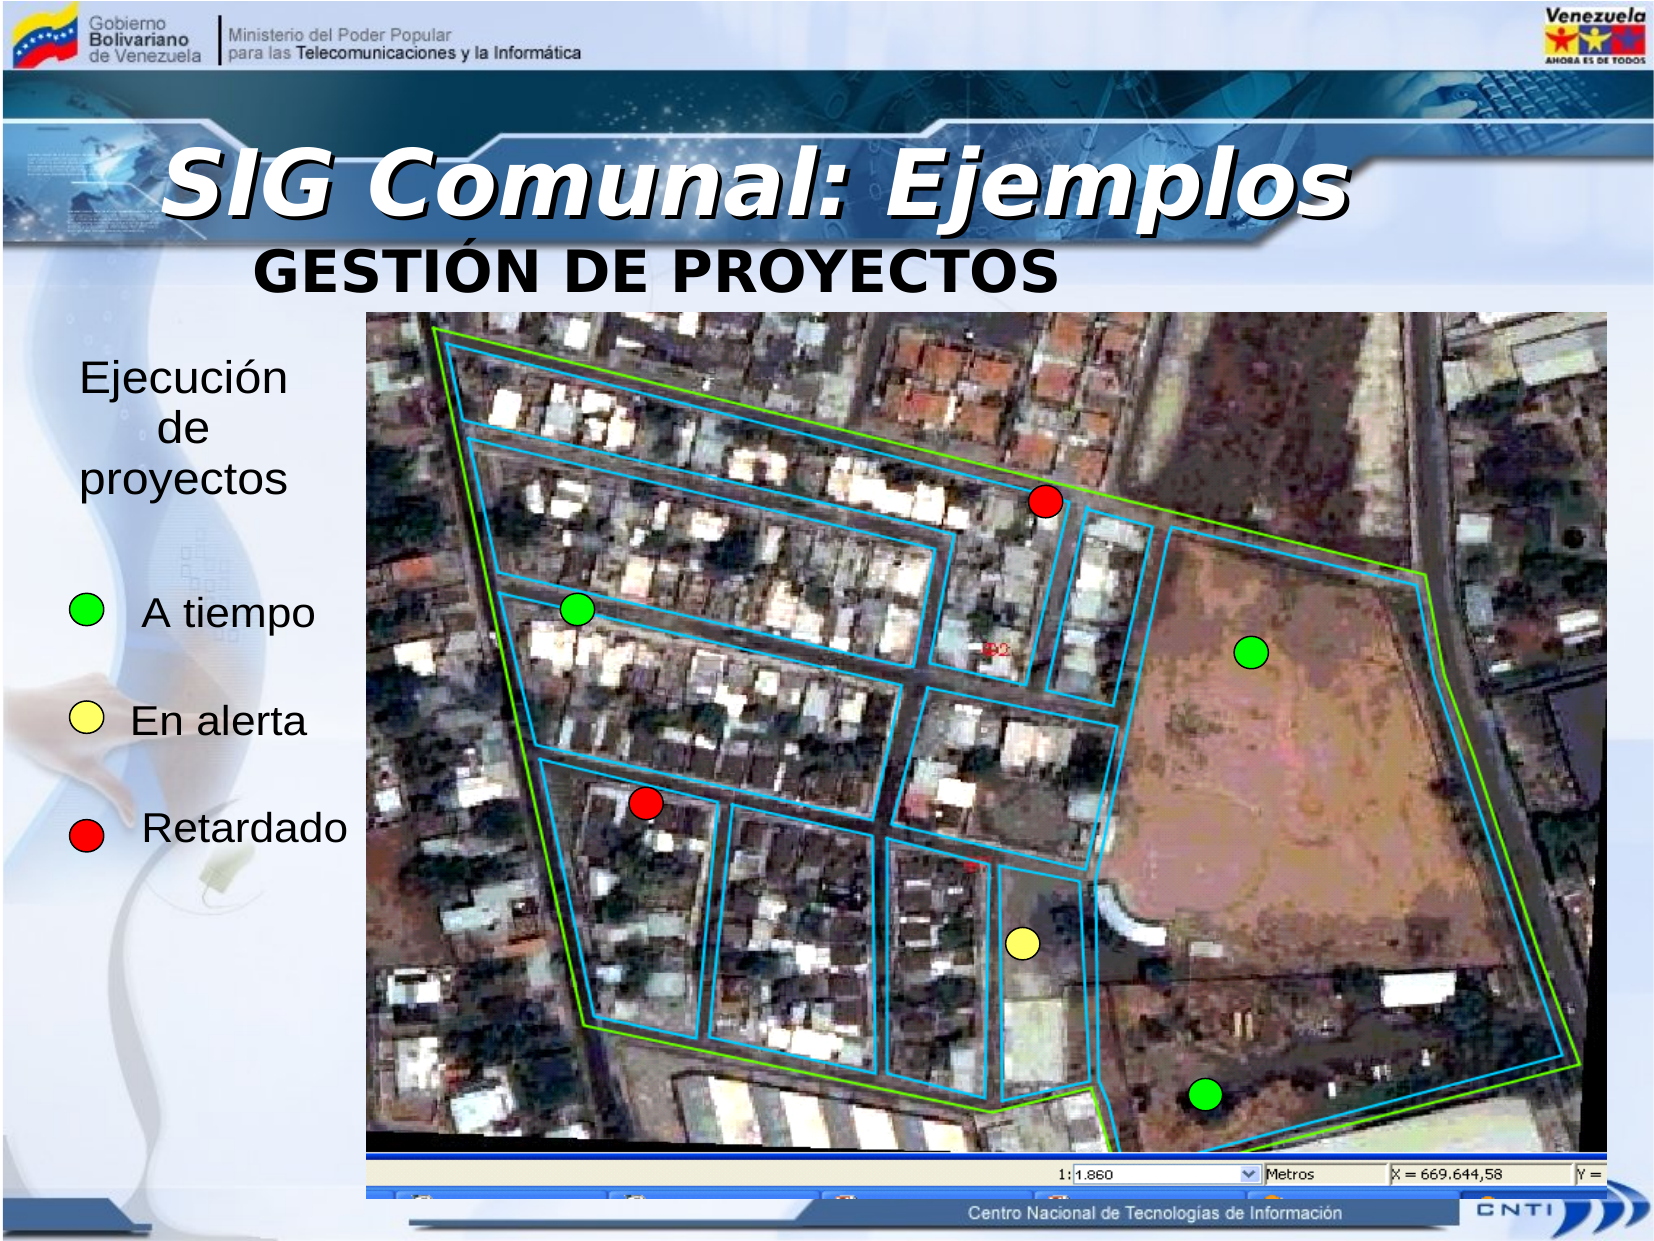

# SIG Comunal: Ejemplos
GESTIÓN DE PROYECTOS